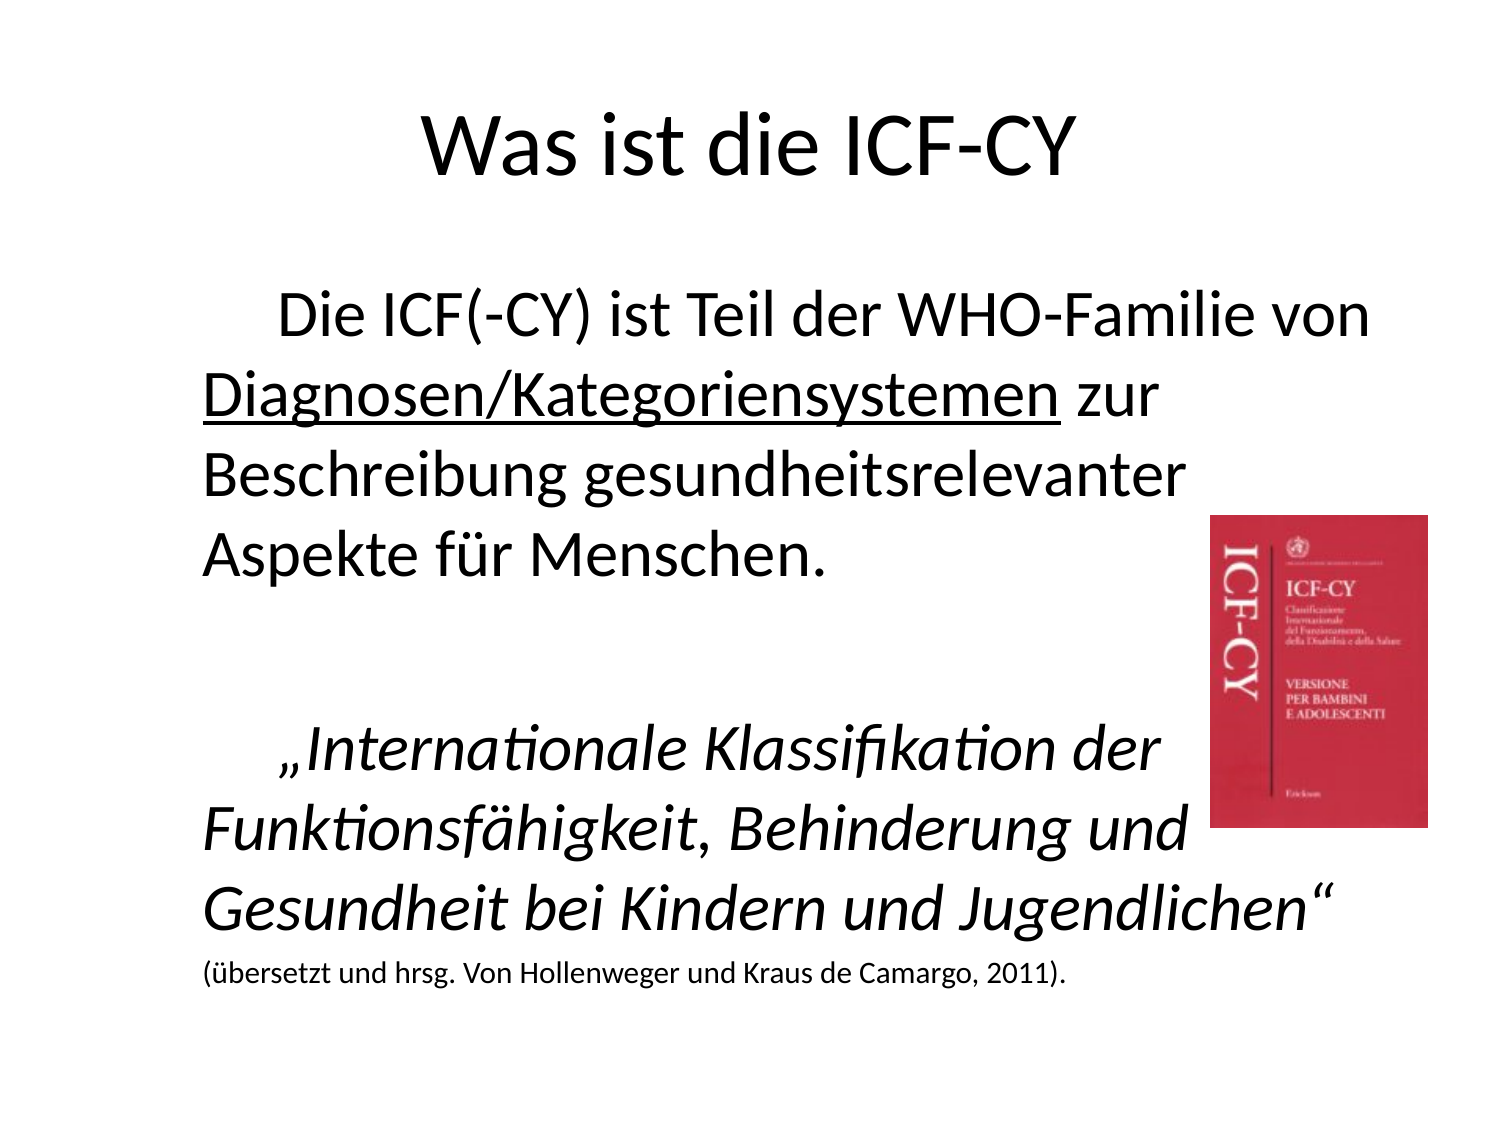

# Was ist die ICF-CY
	Die ICF(-CY) ist Teil der WHO-Familie von Diagnosen/Kategoriensystemen zur Beschreibung gesundheitsrelevanter Aspekte für Menschen.
	„Internationale Klassifikation der Funktionsfähigkeit, Behinderung und Gesundheit bei Kindern und Jugendlichen“
 (übersetzt und hrsg. Von Hollenweger und Kraus de Camargo, 2011).